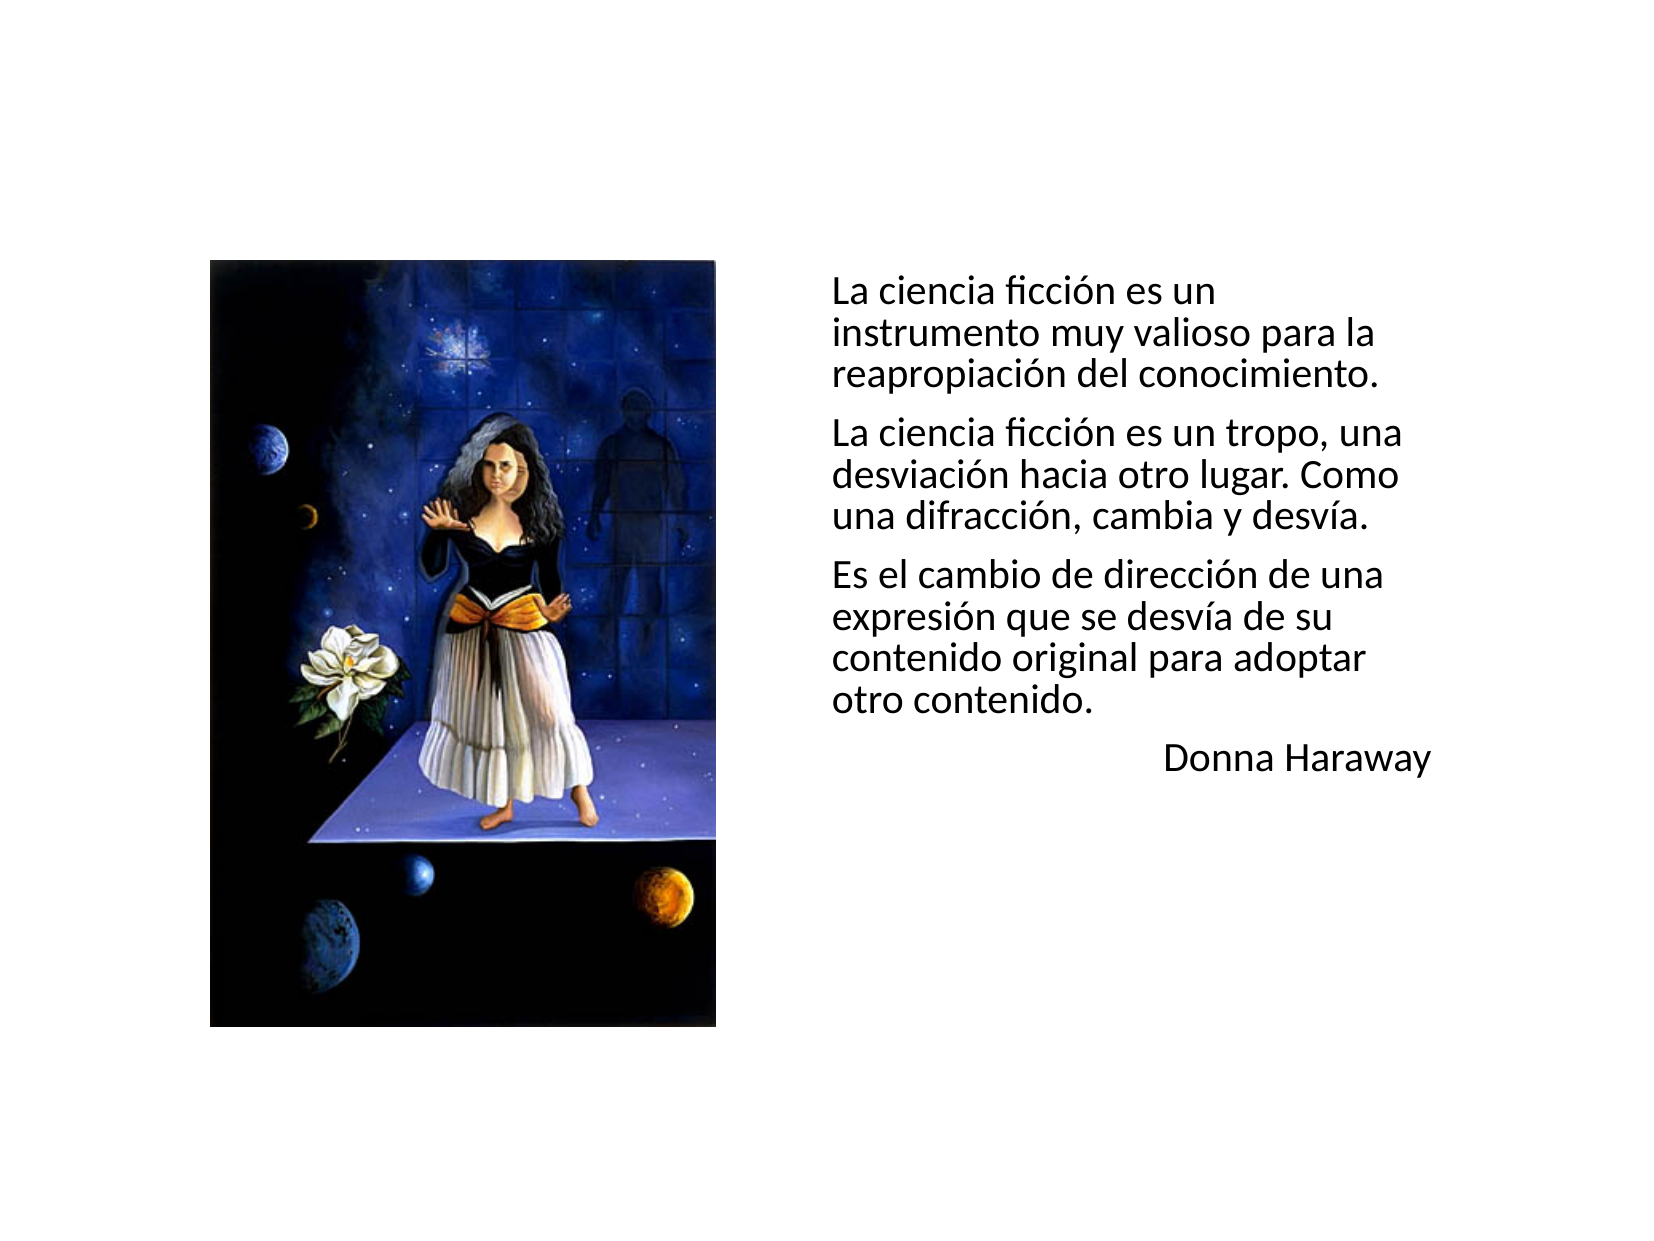

La ciencia ficción es un instrumento muy valioso para la reapropiación del conocimiento.
La ciencia ficción es un tropo, una desviación hacia otro lugar. Como una difracción, cambia y desvía.
Es el cambio de dirección de una expresión que se desvía de su contenido original para adoptar otro contenido.
Donna Haraway